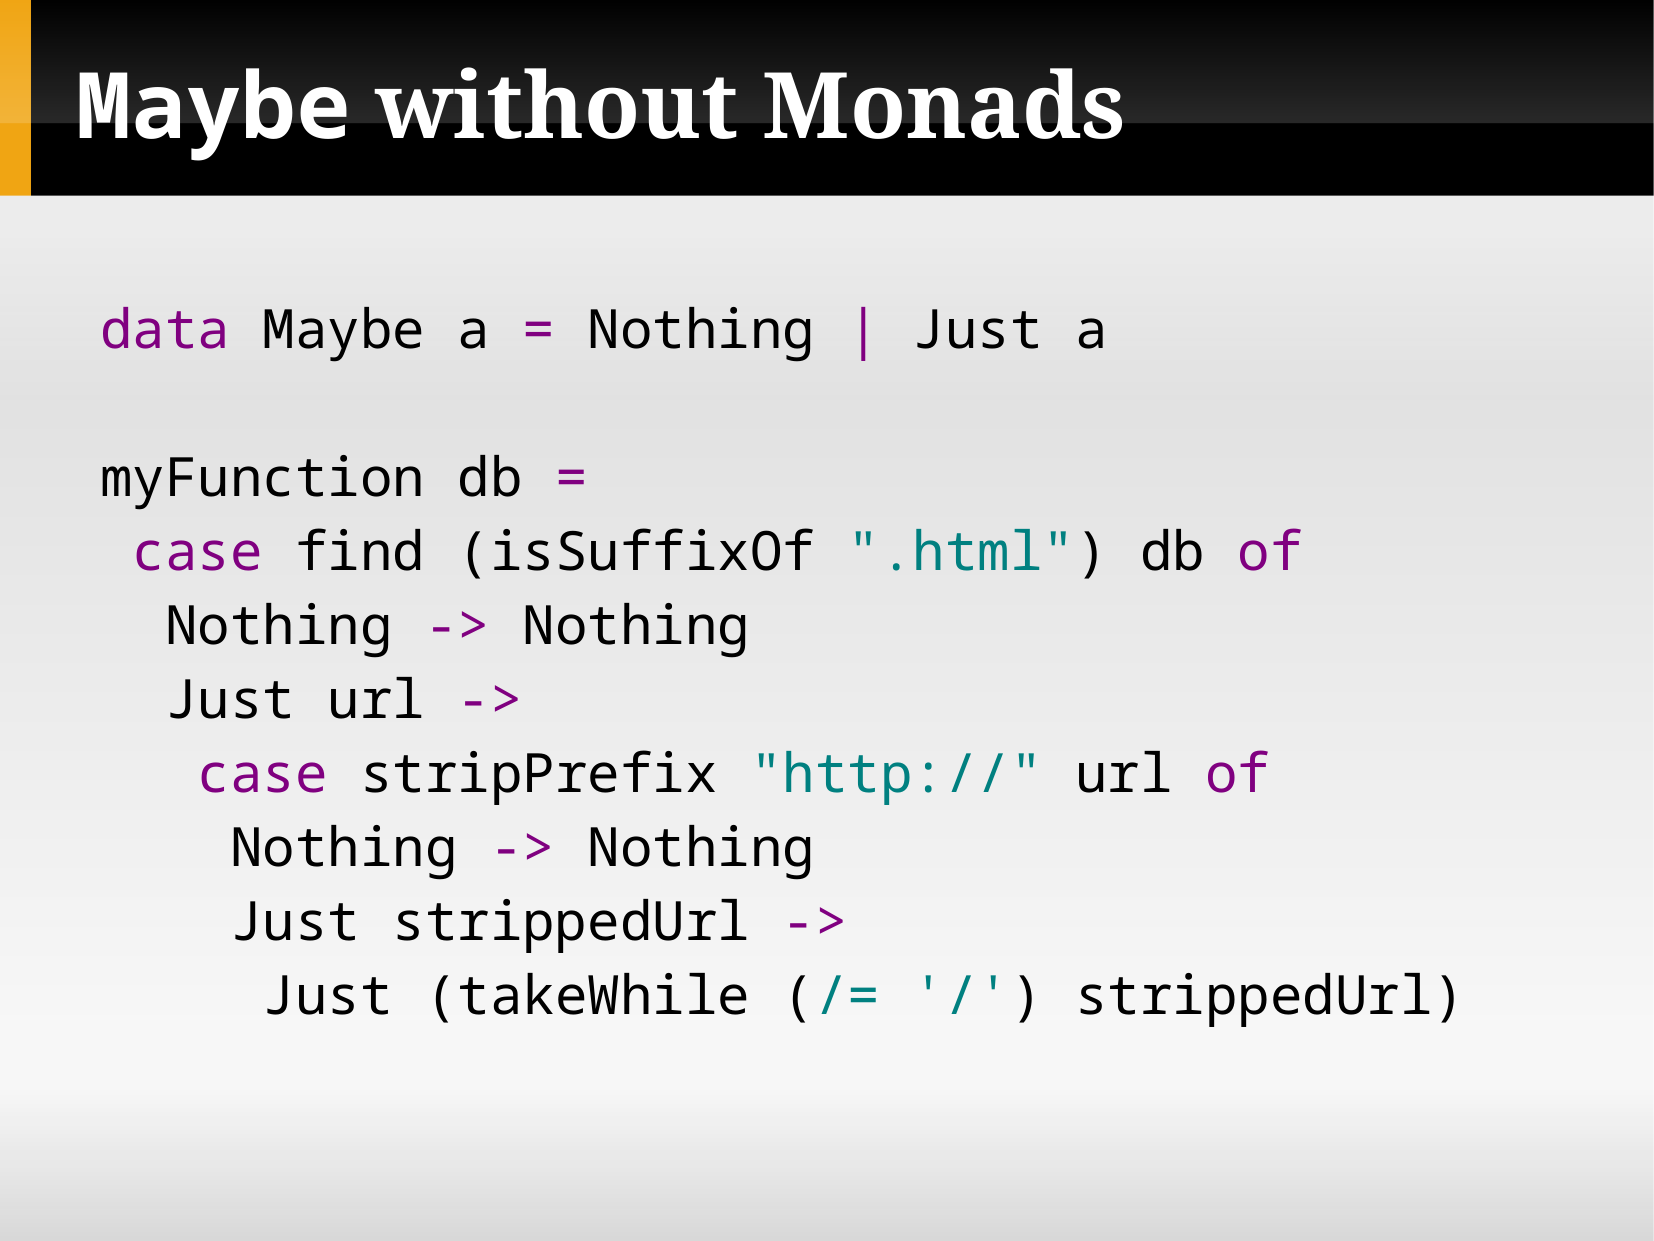

# Maybe without Monads
data Maybe a = Nothing | Just a
myFunction db =
 case find (isSuffixOf ".html") db of
 Nothing -> Nothing
 Just url ->
 case stripPrefix "http://" url of
 Nothing -> Nothing
 Just strippedUrl ->
 Just (takeWhile (/= '/') strippedUrl)